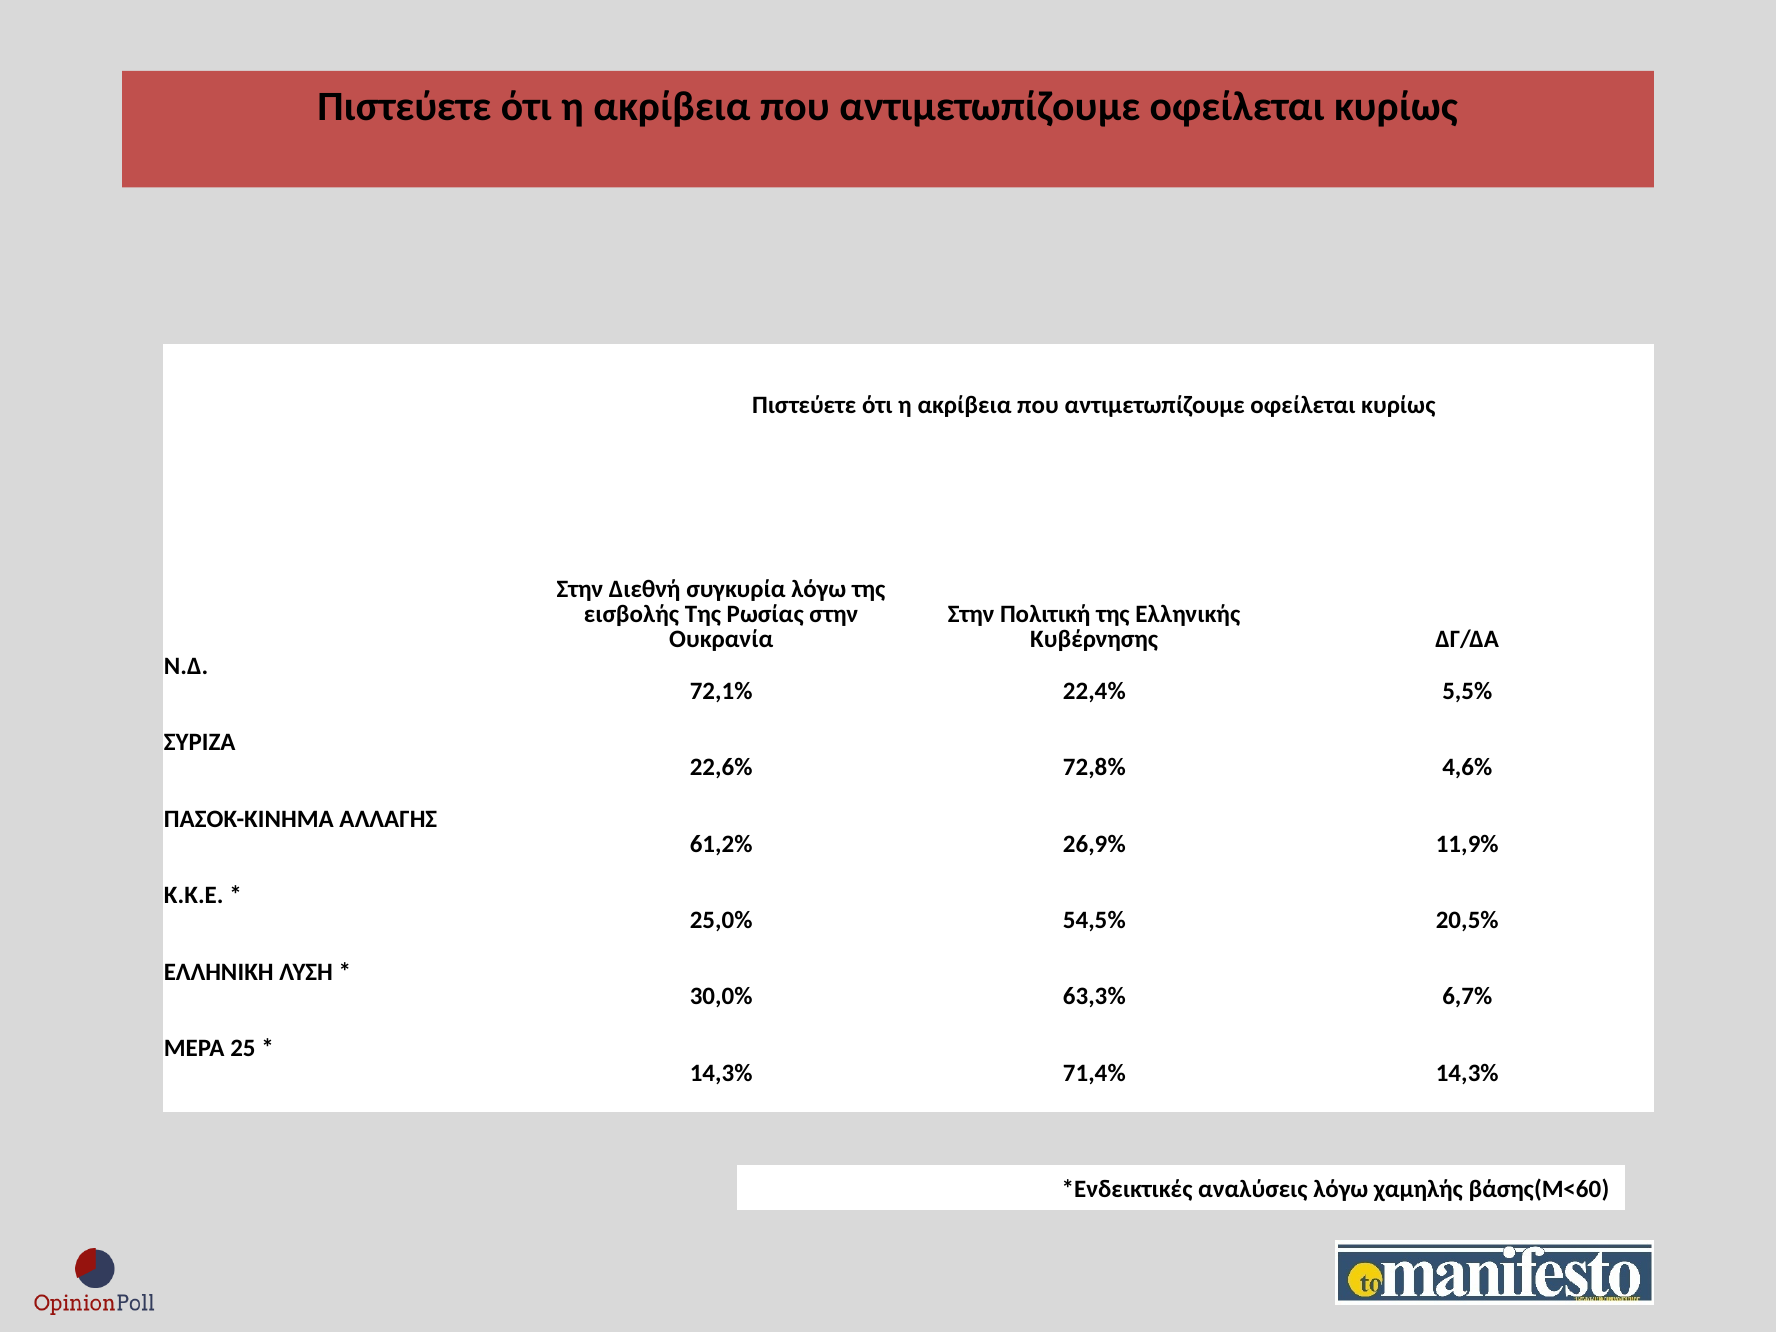

# Πιστεύετε ότι η ακρίβεια που αντιμετωπίζουμε οφείλεται κυρίως
| | Πιστεύετε ότι η ακρίβεια που αντιμετωπίζουμε οφείλεται κυρίως | | |
| --- | --- | --- | --- |
| | Στην Διεθνή συγκυρία λόγω της εισβολής Της Ρωσίας στην Ουκρανία | Στην Πολιτική της Ελληνικής Κυβέρνησης | ΔΓ/ΔΑ |
| Ν.Δ. | 72,1% | 22,4% | 5,5% |
| ΣΥΡΙΖΑ | 22,6% | 72,8% | 4,6% |
| ΠΑΣΟΚ-ΚΙΝΗΜΑ ΑΛΛΑΓΗΣ | 61,2% | 26,9% | 11,9% |
| Κ.Κ.Ε. \* | 25,0% | 54,5% | 20,5% |
| ΕΛΛΗΝΙΚΗ ΛΥΣΗ \* | 30,0% | 63,3% | 6,7% |
| ΜΕΡΑ 25 \* | 14,3% | 71,4% | 14,3% |
*Ενδεικτικές αναλύσεις λόγω χαμηλής βάσης(Μ<60)